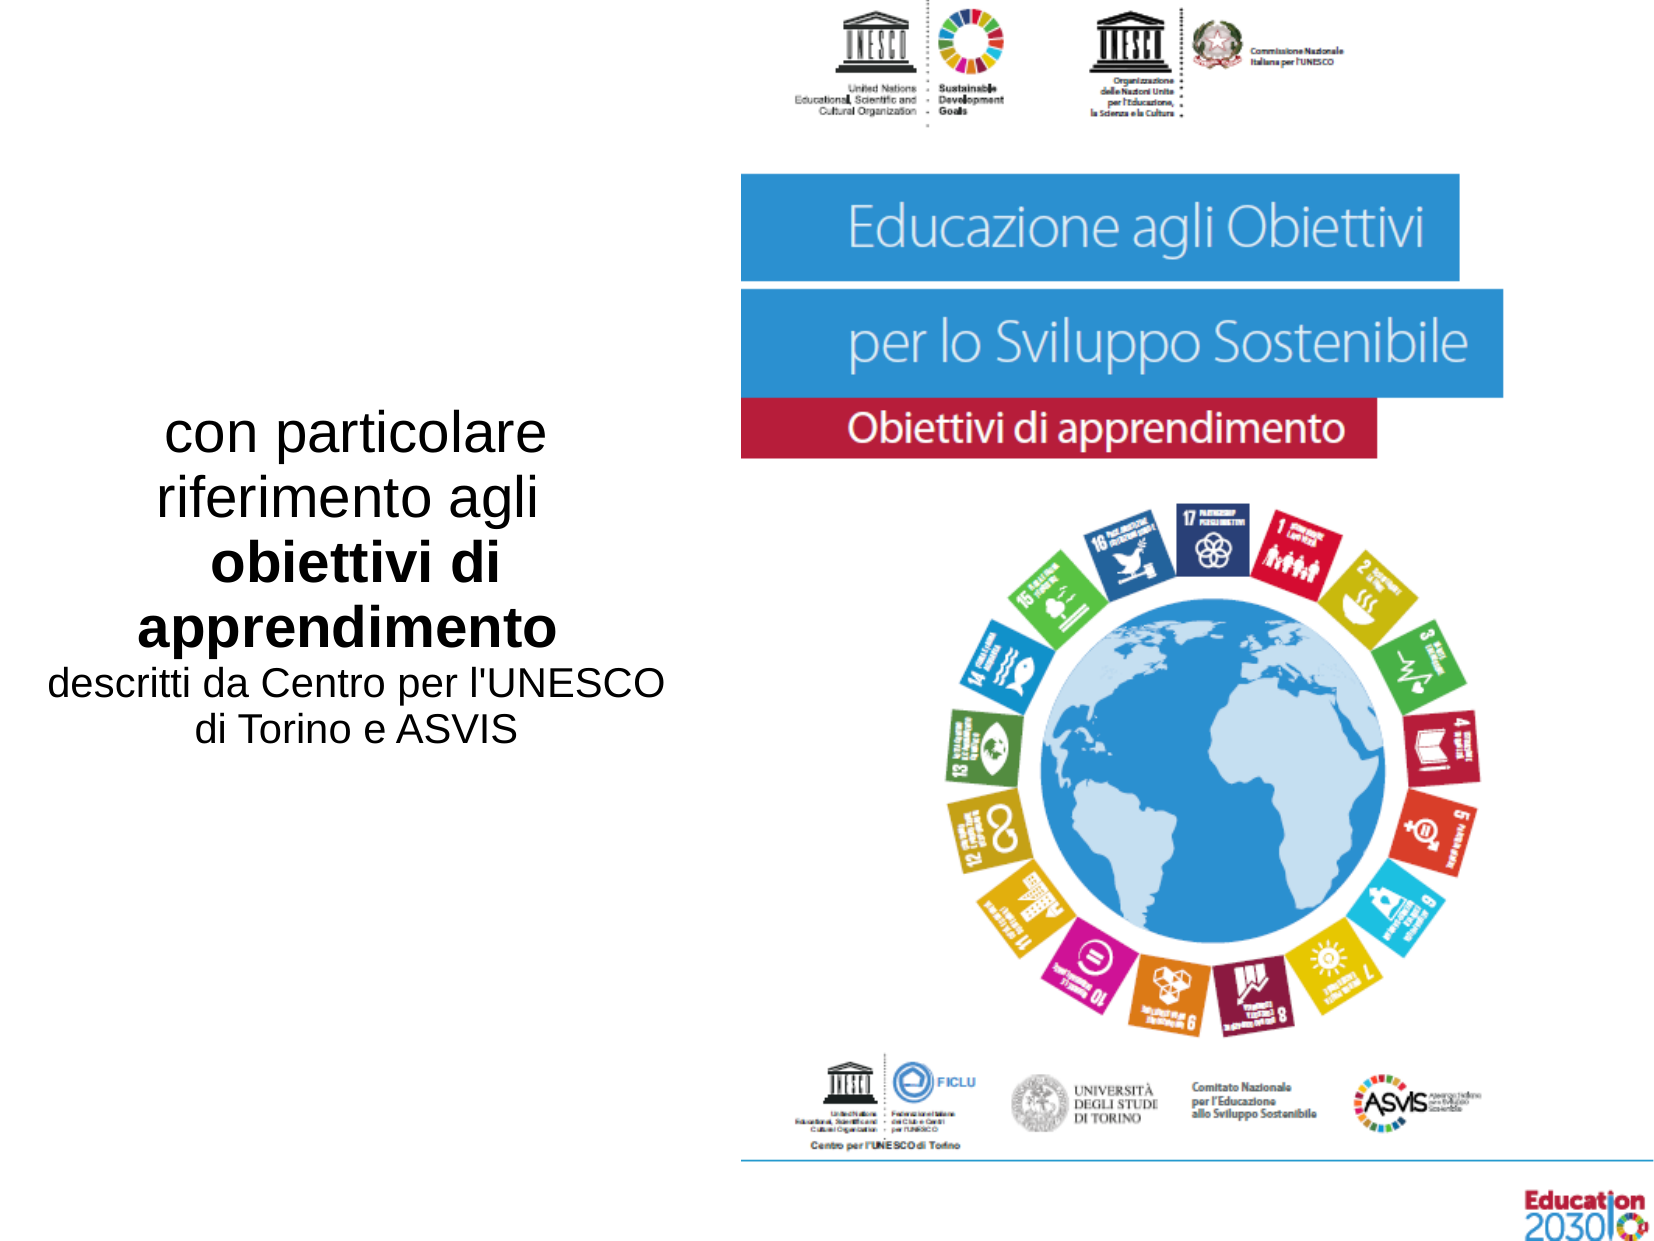

con particolare riferimento agli
obiettivi di apprendimento
descritti da Centro per l'UNESCO di Torino e ASVIS